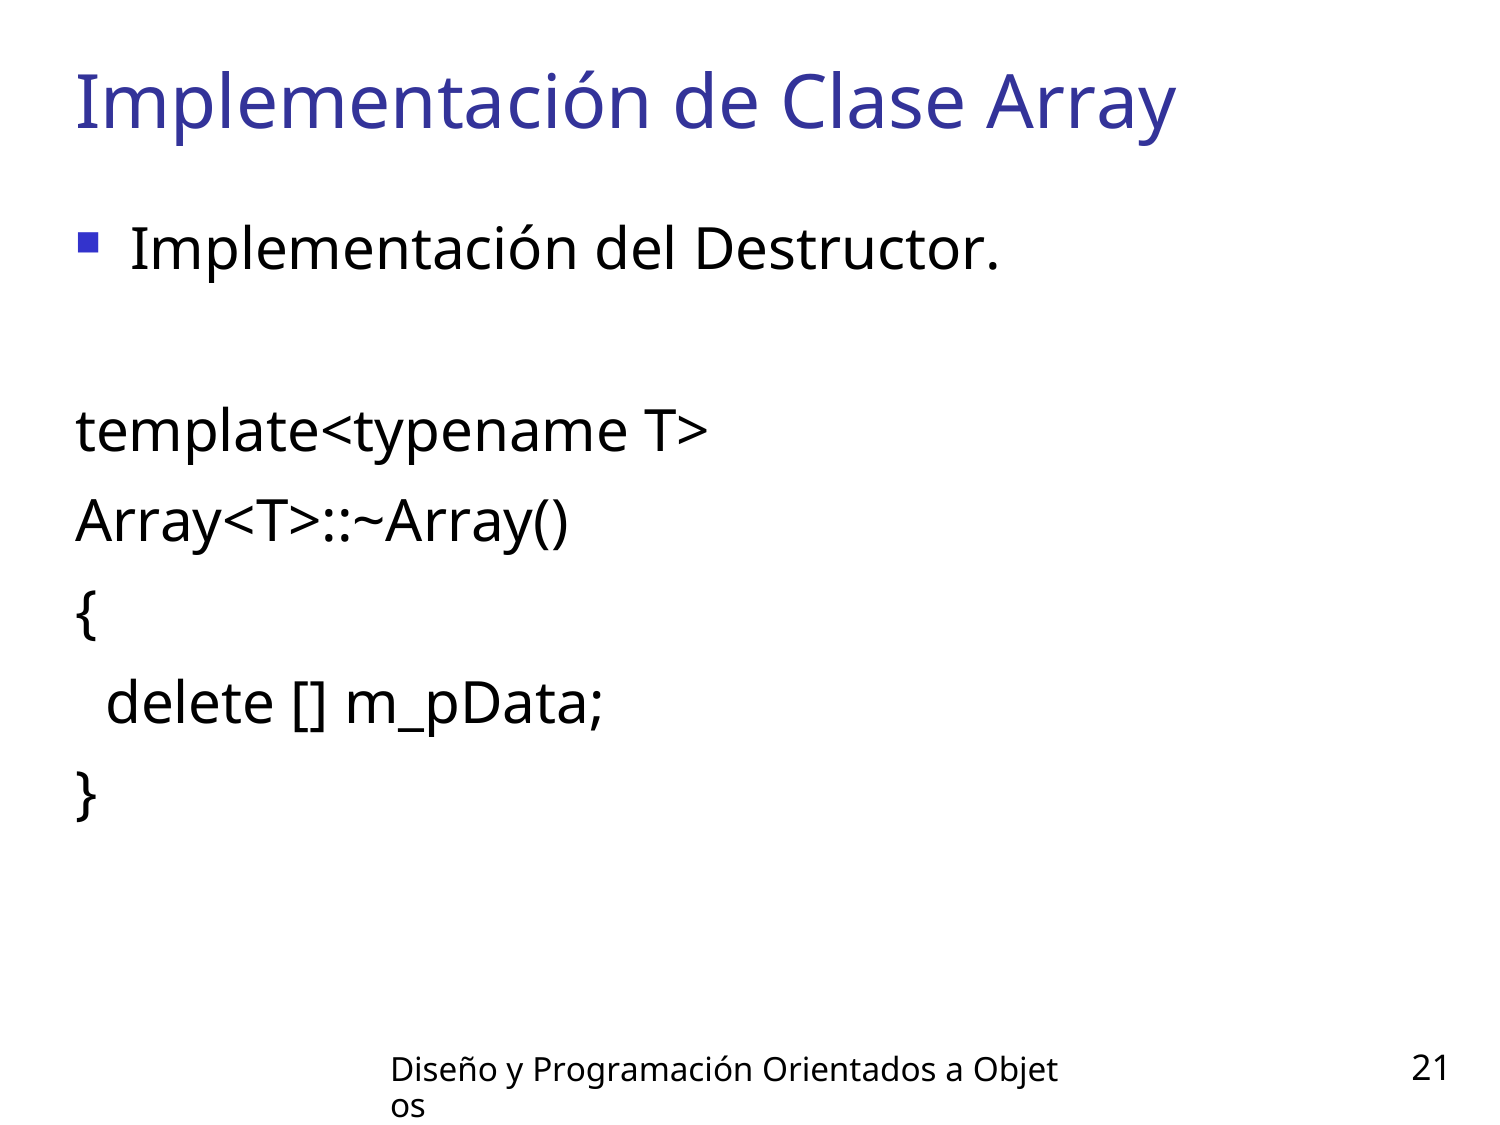

# Implementación de Clase Array
Implementación del Destructor.
template<typename T>
Array<T>::~Array()‏
{
 delete [] m_pData;
}
Diseño y Programación Orientados a Objetos
21